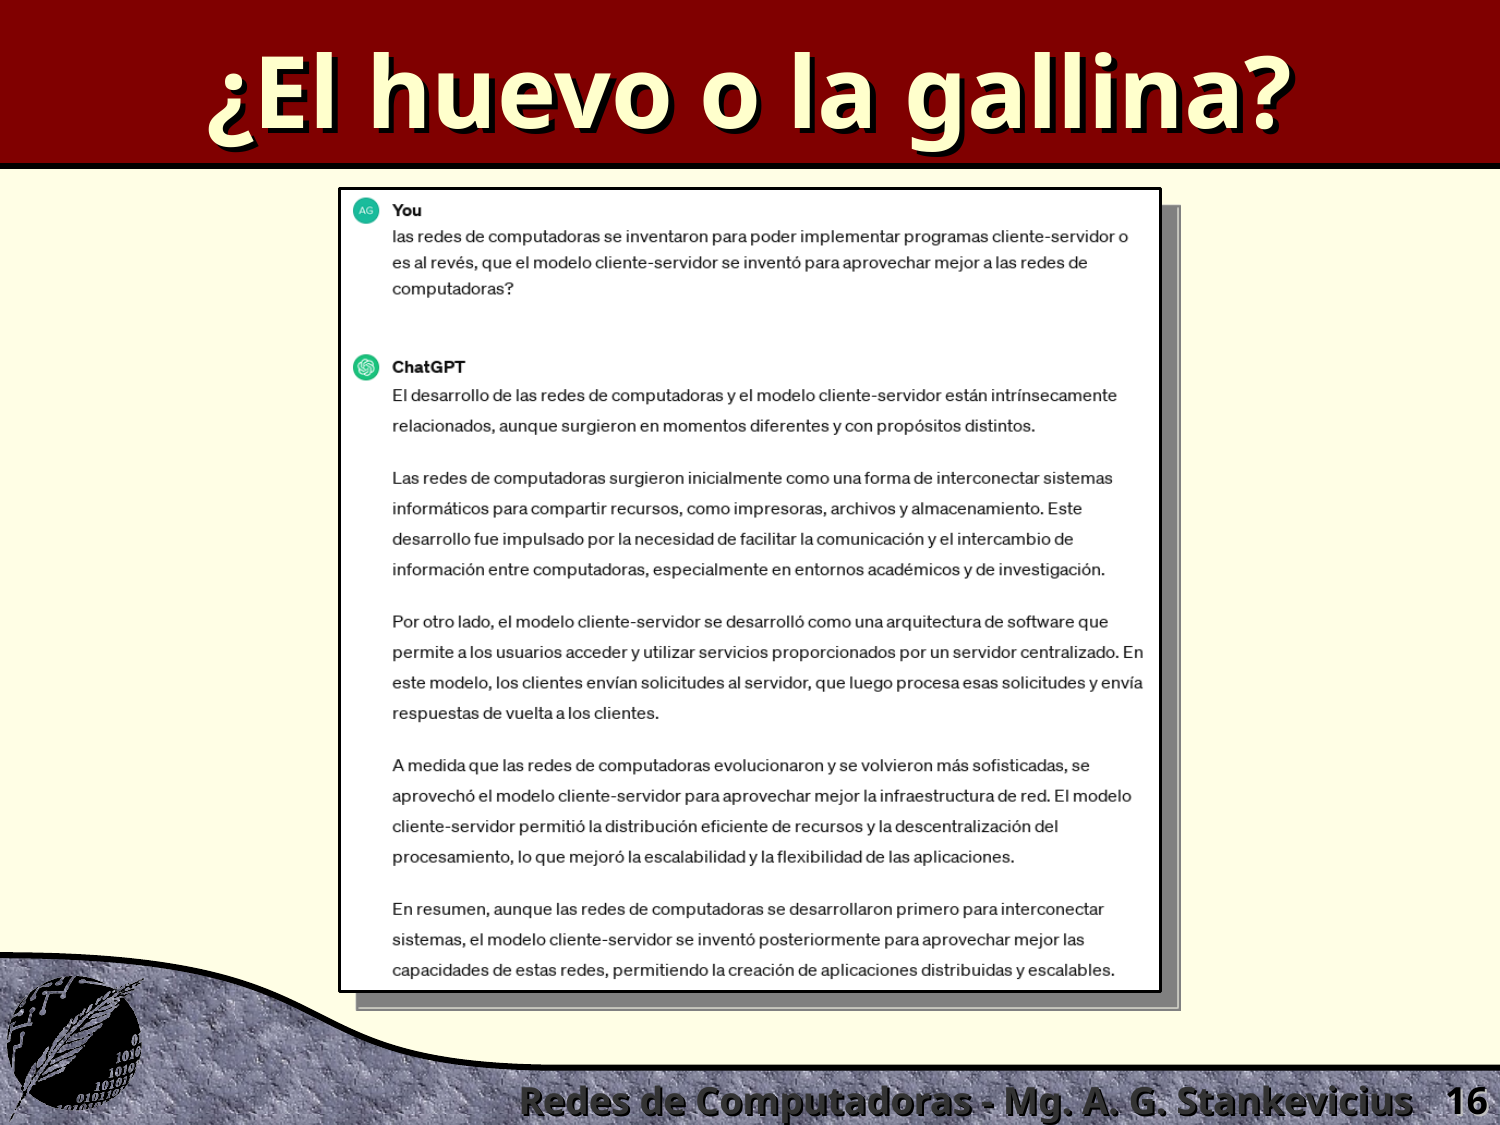

# ¿El huevo o la gallina?
16